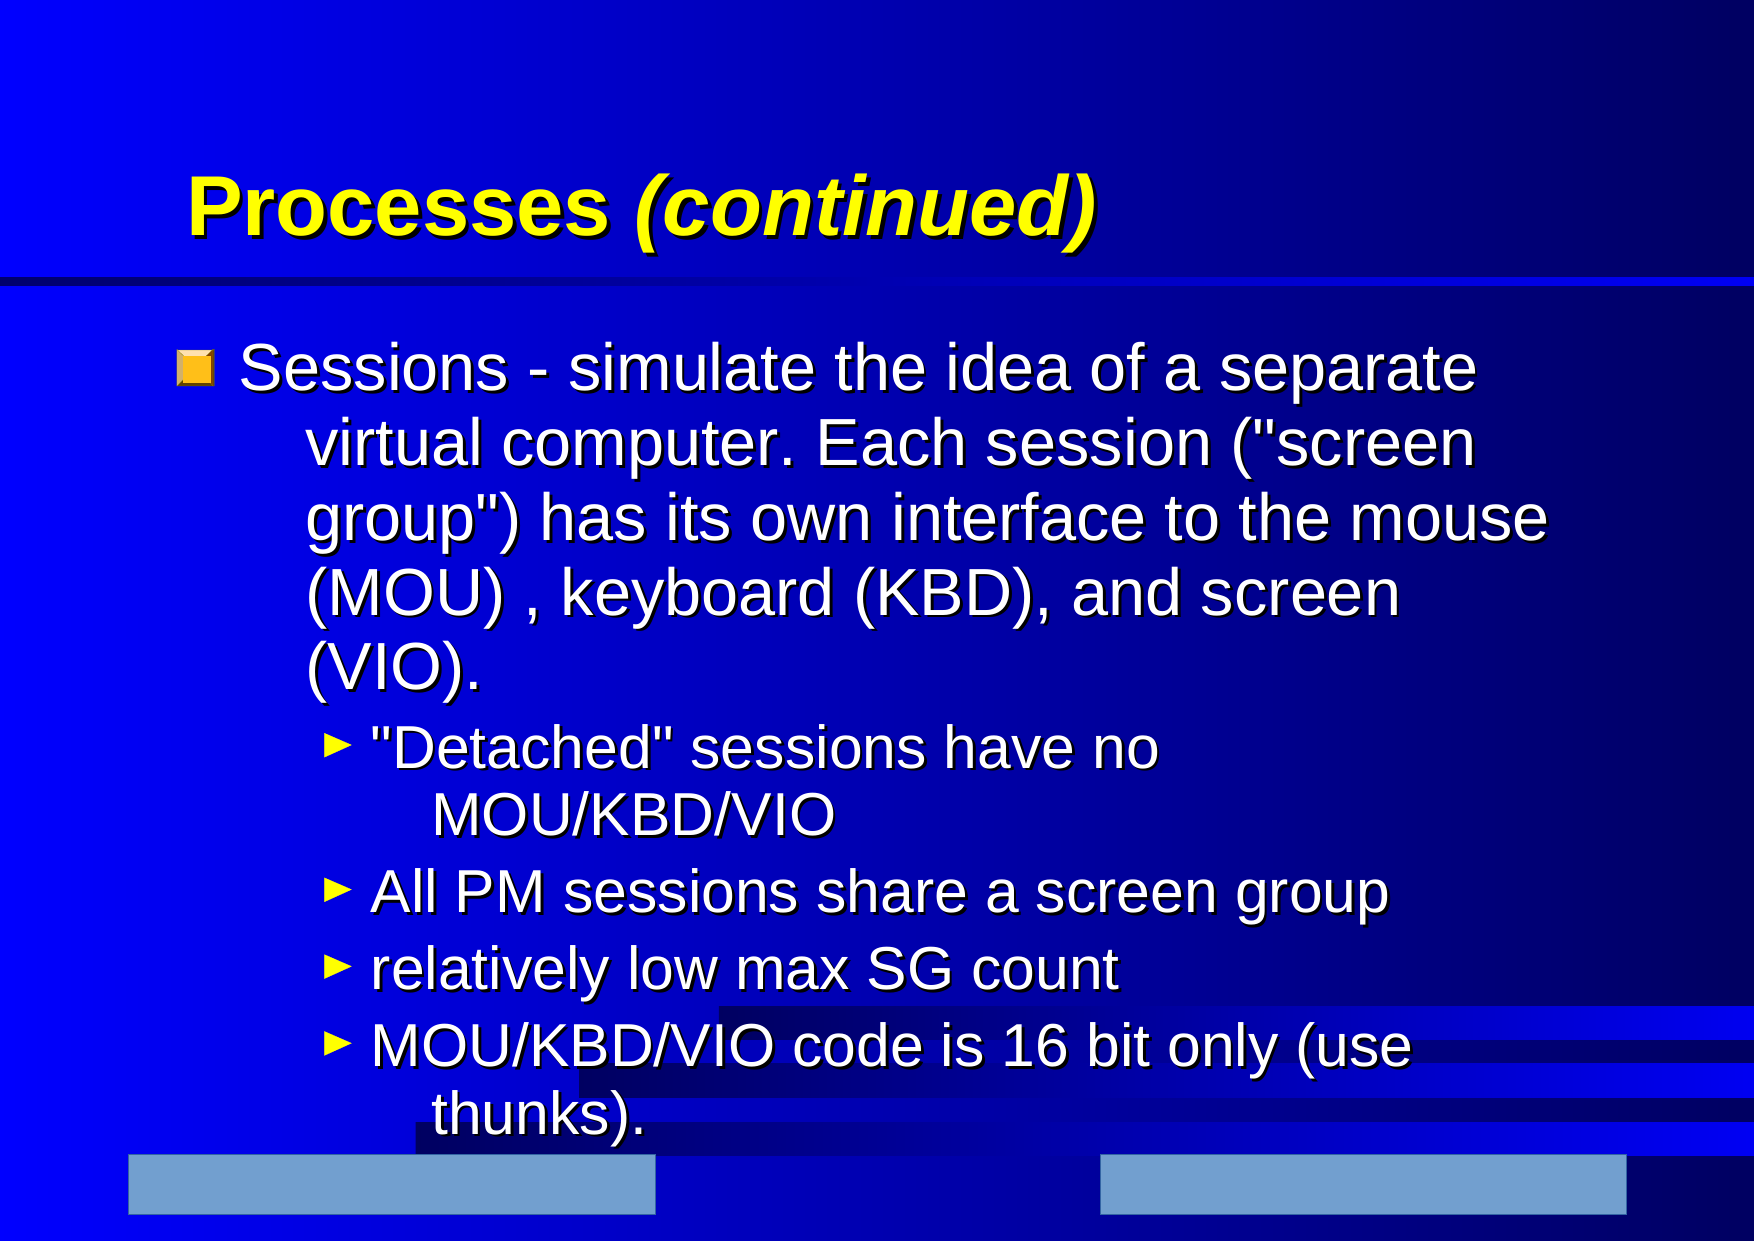

Processes (continued)
Sessions - simulate the idea of a separate virtual computer. Each session ("screen group") has its own interface to the mouse (MOU) , keyboard (KBD), and screen (VIO).
"Detached" sessions have no MOU/KBD/VIO
All PM sessions share a screen group
relatively low max SG count
MOU/KBD/VIO code is 16 bit only (use thunks).